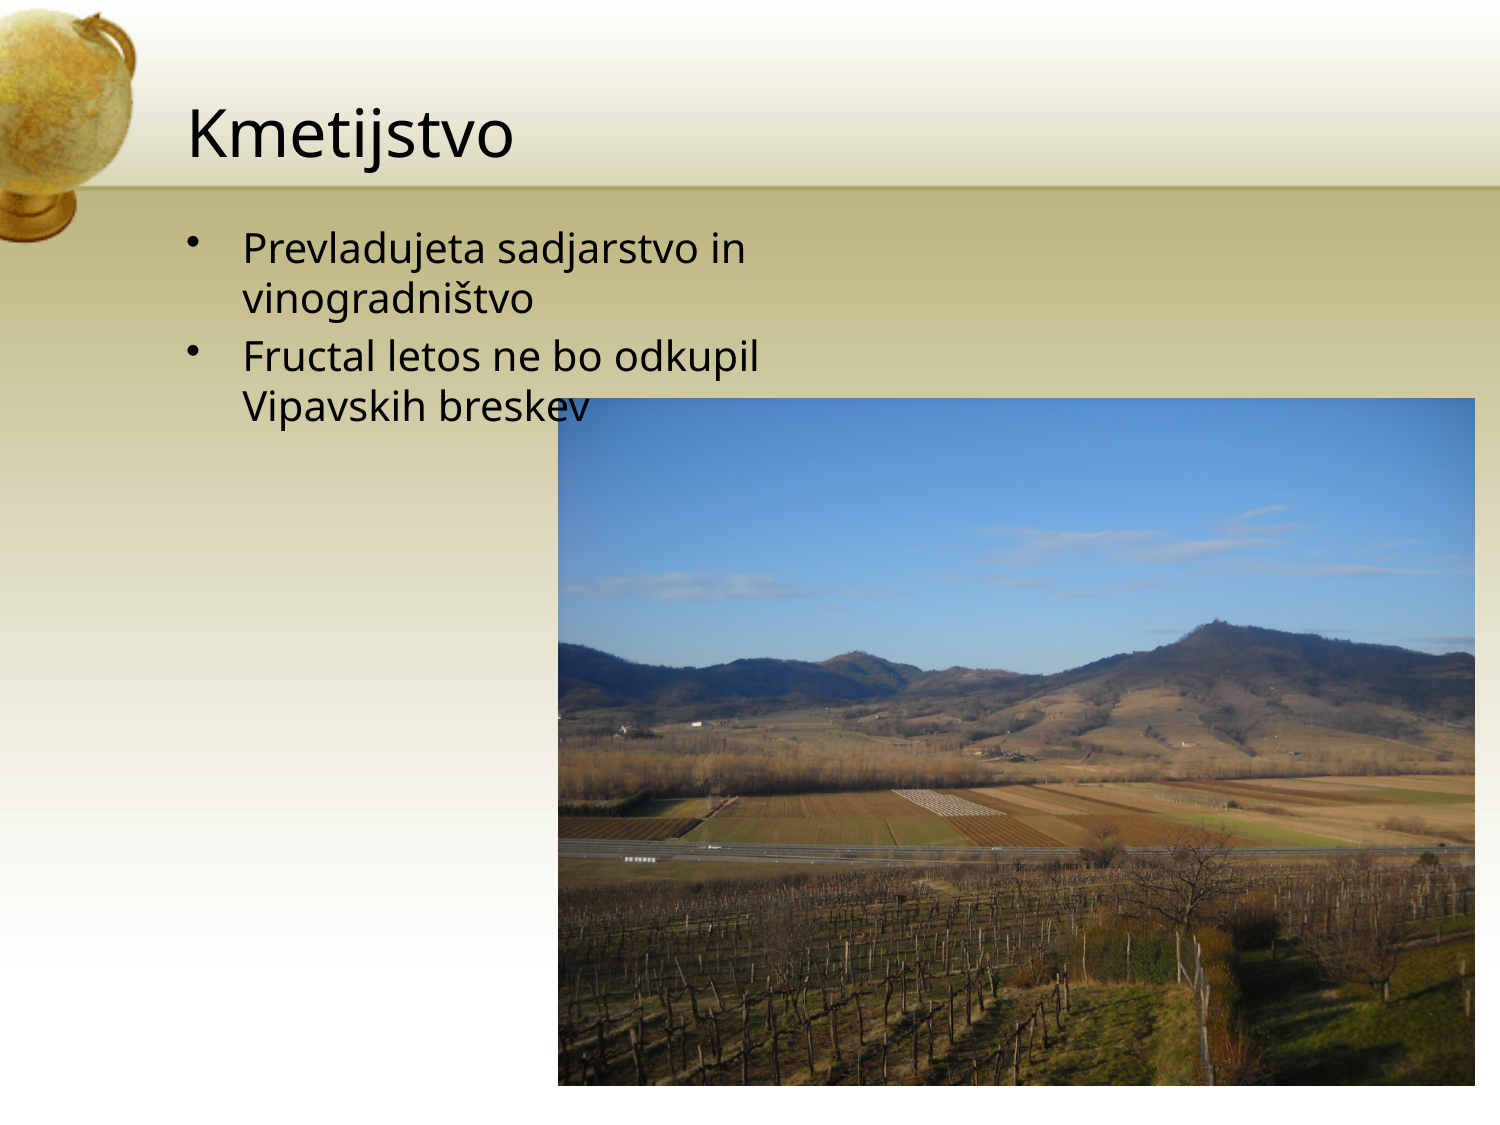

# Kmetijstvo
Prevladujeta sadjarstvo in vinogradništvo
Fructal letos ne bo odkupil Vipavskih breskev